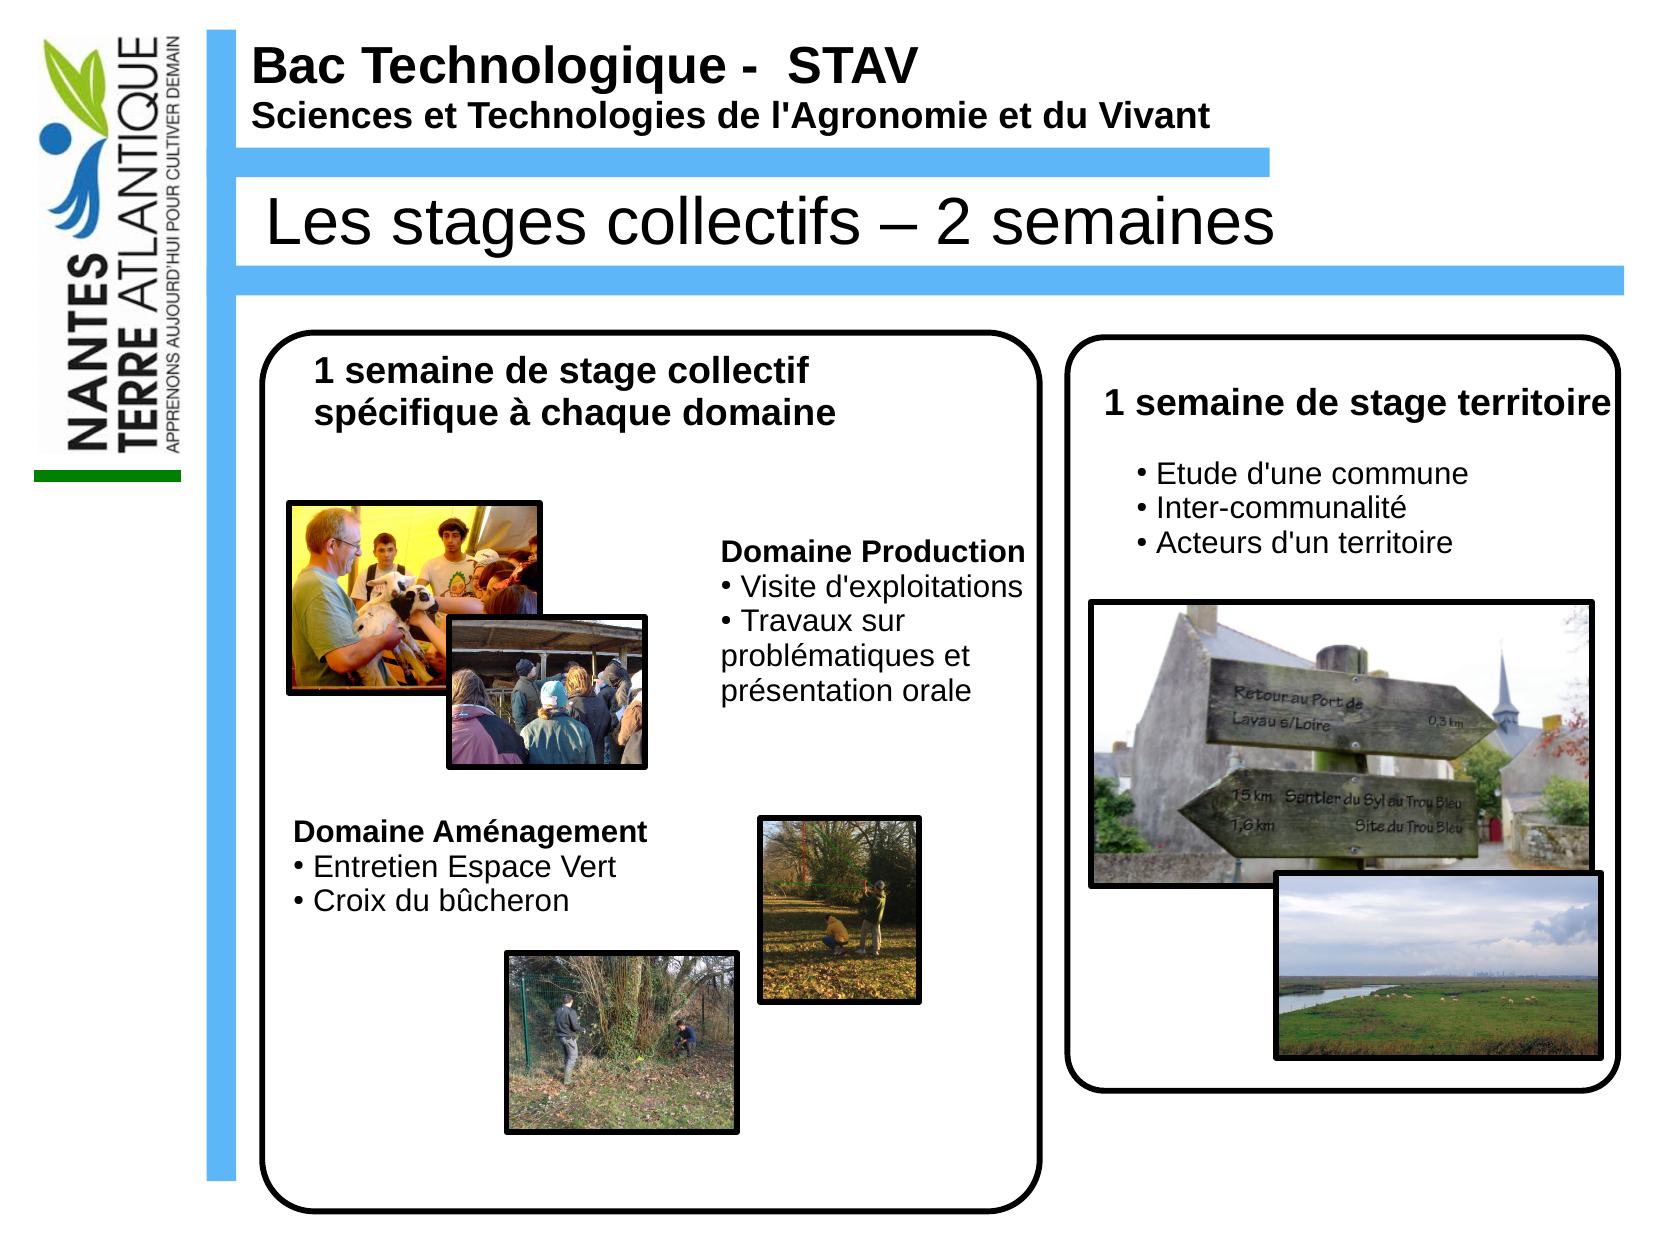

# Les stages collectifs – 2 semaines
1 semaine de stage collectif
spécifique à chaque domaine
1 semaine de stage territoire
 Etude d'une commune
 Inter-communalité
 Acteurs d'un territoire
Domaine Production
 Visite d'exploitations
 Travaux sur
problématiques et
présentation orale
Domaine Aménagement
 Entretien Espace Vert
 Croix du bûcheron